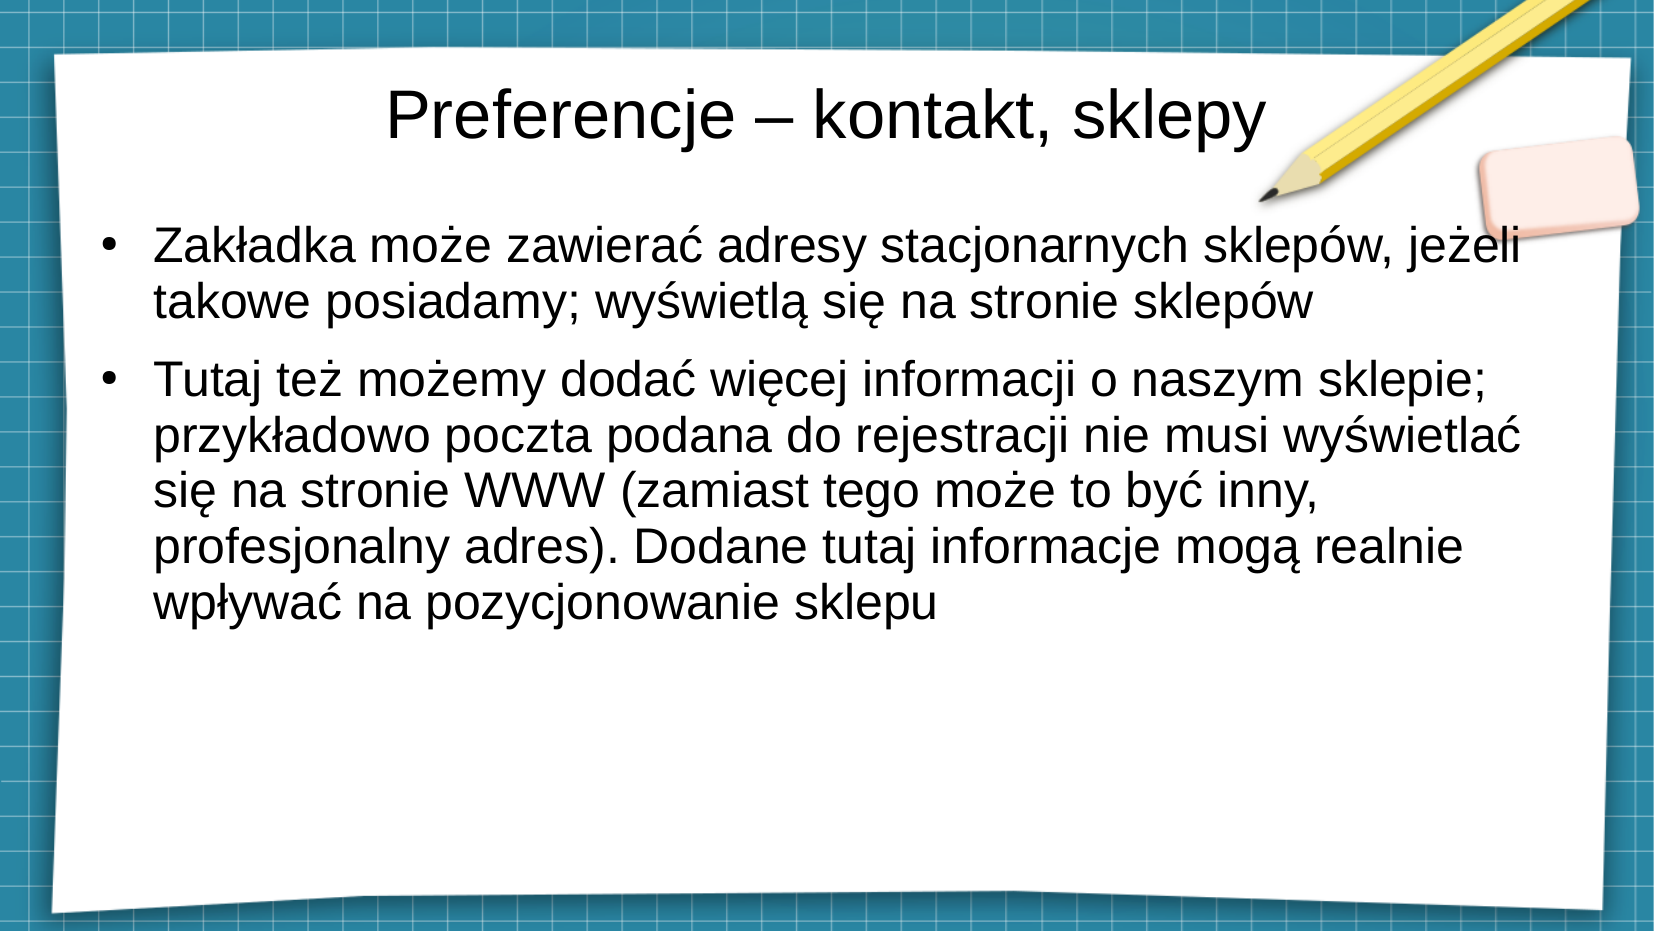

# Preferencje – kontakt, sklepy
Zakładka może zawierać adresy stacjonarnych sklepów, jeżeli takowe posiadamy; wyświetlą się na stronie sklepów
Tutaj też możemy dodać więcej informacji o naszym sklepie; przykładowo poczta podana do rejestracji nie musi wyświetlać się na stronie WWW (zamiast tego może to być inny, profesjonalny adres). Dodane tutaj informacje mogą realnie wpływać na pozycjonowanie sklepu